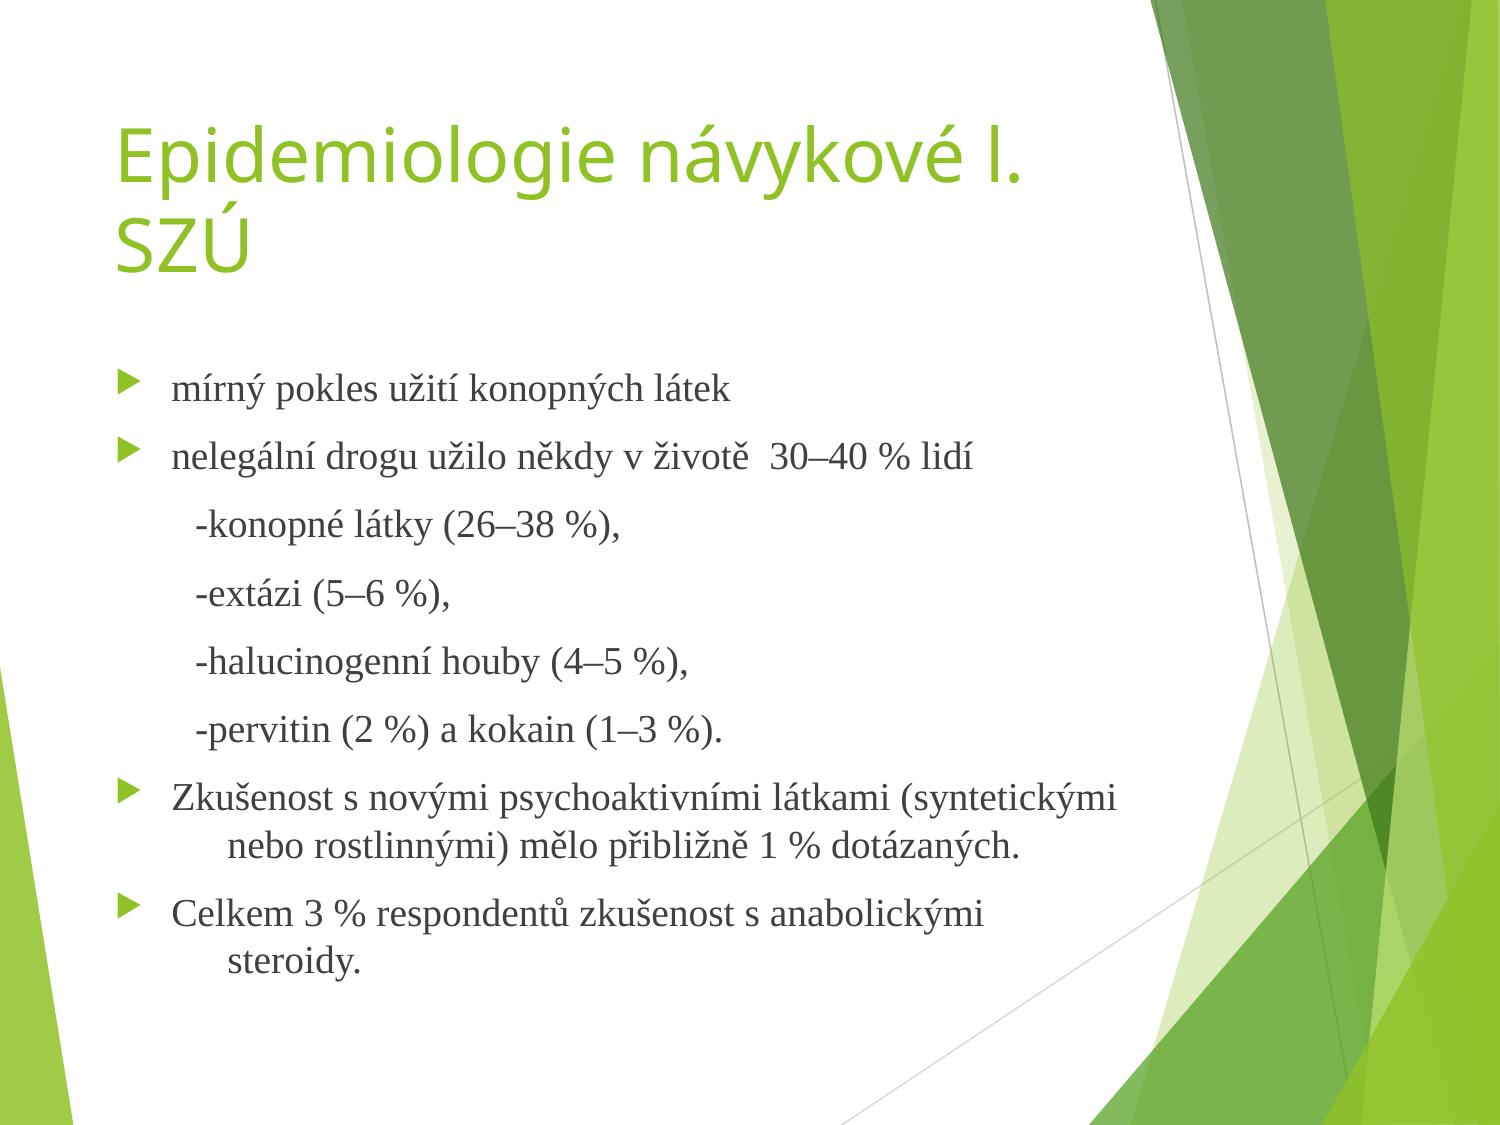

# Epidemiologie návykové l. SZÚ
mírný pokles užití konopných látek
nelegální drogu užilo někdy v životě 30–40 % lidí
 -konopné látky (26–38 %),
 -extázi (5–6 %),
 -halucinogenní houby (4–5 %),
 -pervitin (2 %) a kokain (1–3 %).
Zkušenost s novými psychoaktivními látkami (syntetickými nebo rostlinnými) mělo přibližně 1 % dotázaných.
Celkem 3 % respondentů zkušenost s anabolickými steroidy.